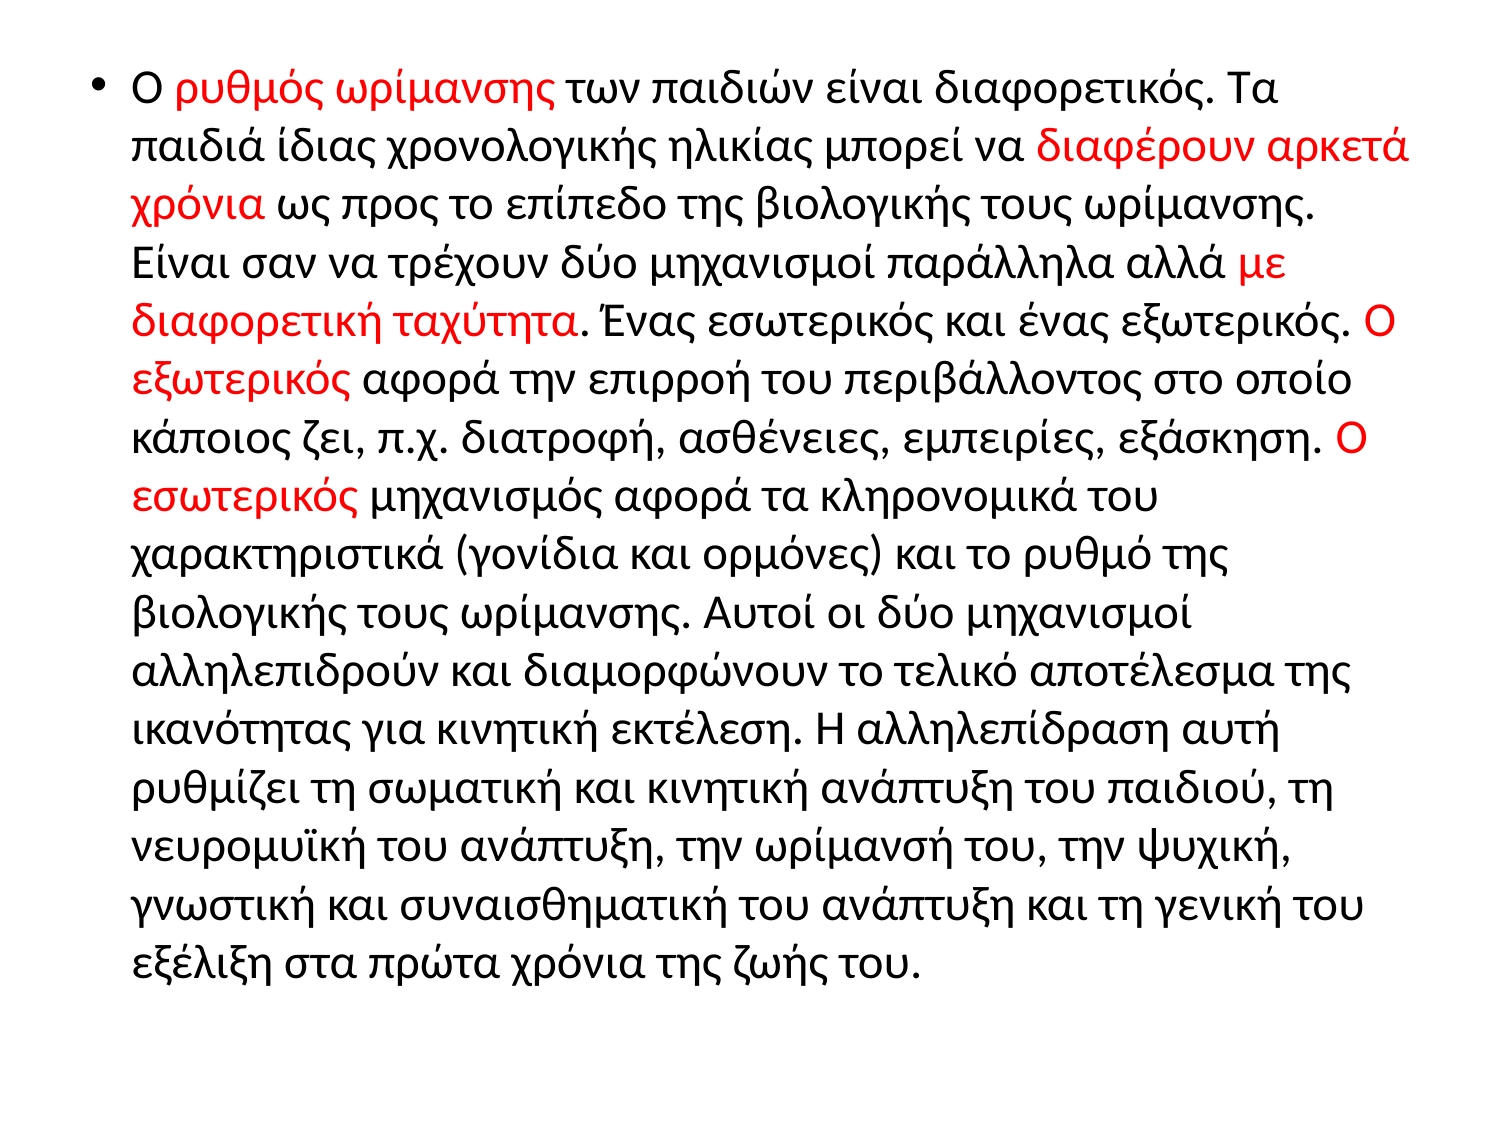

# Ο ρυθμός ωρίμανσης των παιδιών είναι διαφορετικός. Τα παιδιά ίδιας χρονολογικής ηλικίας μπορεί να διαφέρουν αρκετά χρόνια ως προς το επίπεδο της βιολογικής τους ωρίμανσης. Είναι σαν να τρέχουν δύο μηχανισμοί παράλληλα αλλά με διαφορετική ταχύτητα. Ένας εσωτερικός και ένας εξωτερικός. Ο εξωτερικός αφορά την επιρροή του περιβάλλοντος στο οποίο κάποιος ζει, π.χ. διατροφή, ασθένειες, εμπειρίες, εξάσκηση. Ο εσωτερικός μηχανισμός αφορά τα κληρονομικά του χαρακτηριστικά (γονίδια και ορμόνες) και το ρυθμό της βιολογικής τους ωρίμανσης. Αυτοί οι δύο μηχανισμοί αλληλεπιδρούν και διαμορφώνουν το τελικό αποτέλεσμα της ικανότητας για κινητική εκτέλεση. Η αλληλεπίδραση αυτή ρυθμίζει τη σωματική και κινητική ανάπτυξη του παιδιού, τη νευρομυϊκή του ανάπτυξη, την ωρίμανσή του, την ψυχική, γνωστική και συναισθηματική του ανάπτυξη και τη γενική του εξέλιξη στα πρώτα χρόνια της ζωής του.